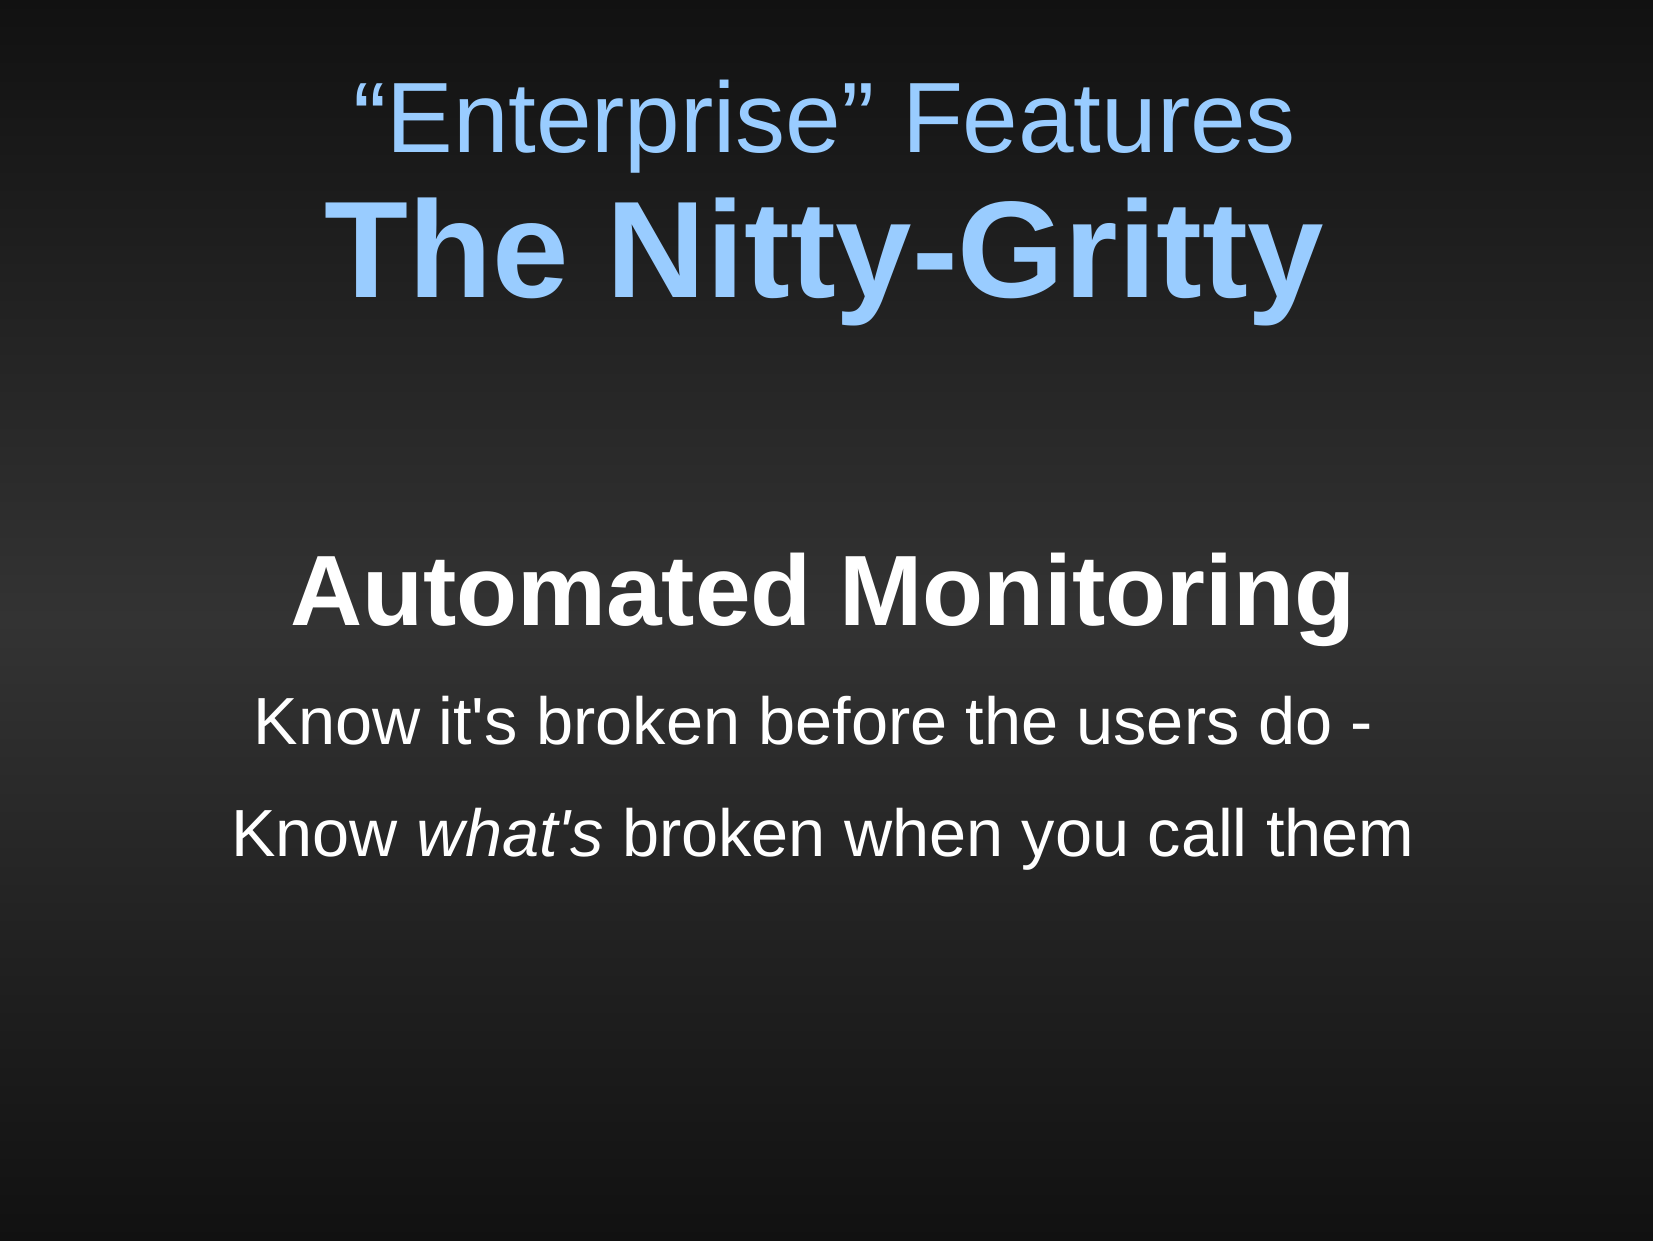

# “Enterprise” Features The Nitty-Gritty
Automated Monitoring
Know it's broken before the users do -
Know what's broken when you call them